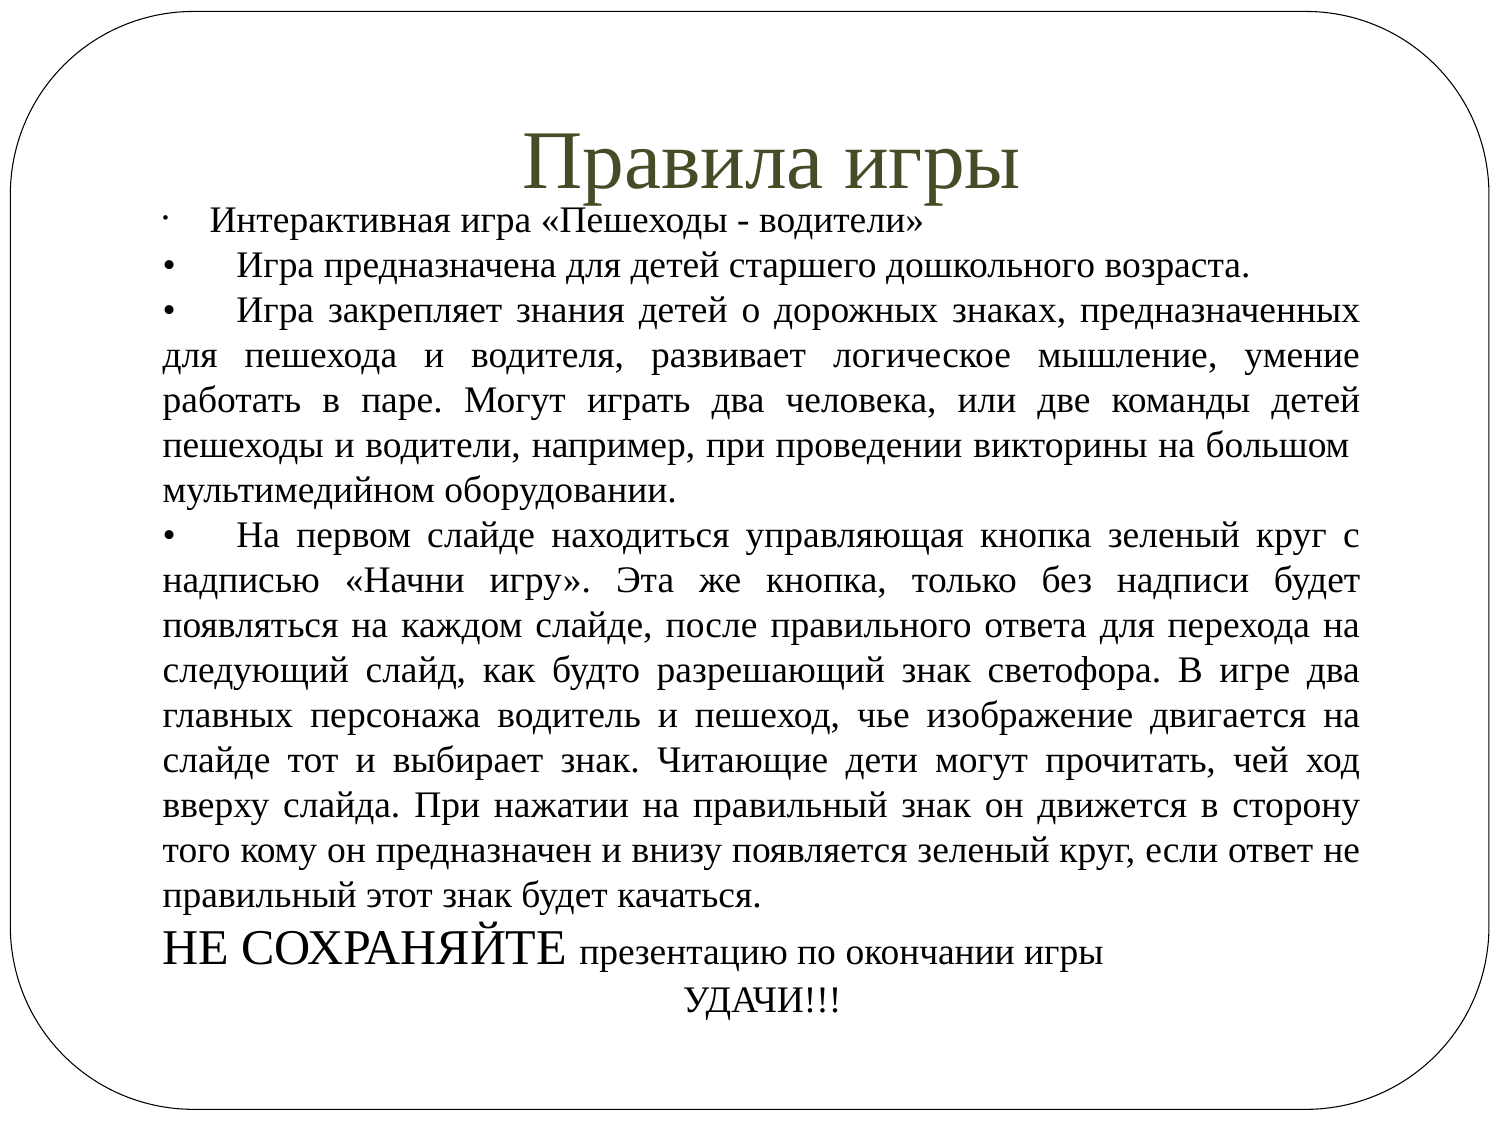

# Правила игры
Интерактивная игра «Пешеходы - водители»
•	Игра предназначена для детей старшего дошкольного возраста.
•	Игра закрепляет знания детей о дорожных знаках, предназначенных для пешехода и водителя, развивает логическое мышление, умение работать в паре. Могут играть два человека, или две команды детей пешеходы и водители, например, при проведении викторины на большом мультимедийном оборудовании.
•	На первом слайде находиться управляющая кнопка зеленый круг с надписью «Начни игру». Эта же кнопка, только без надписи будет появляться на каждом слайде, после правильного ответа для перехода на следующий слайд, как будто разрешающий знак светофора. В игре два главных персонажа водитель и пешеход, чье изображение двигается на слайде тот и выбирает знак. Читающие дети могут прочитать, чей ход вверху слайда. При нажатии на правильный знак он движется в сторону того кому он предназначен и внизу появляется зеленый круг, если ответ не правильный этот знак будет качаться.
НЕ СОХРАНЯЙТЕ презентацию по окончании игры
УДАЧИ!!!